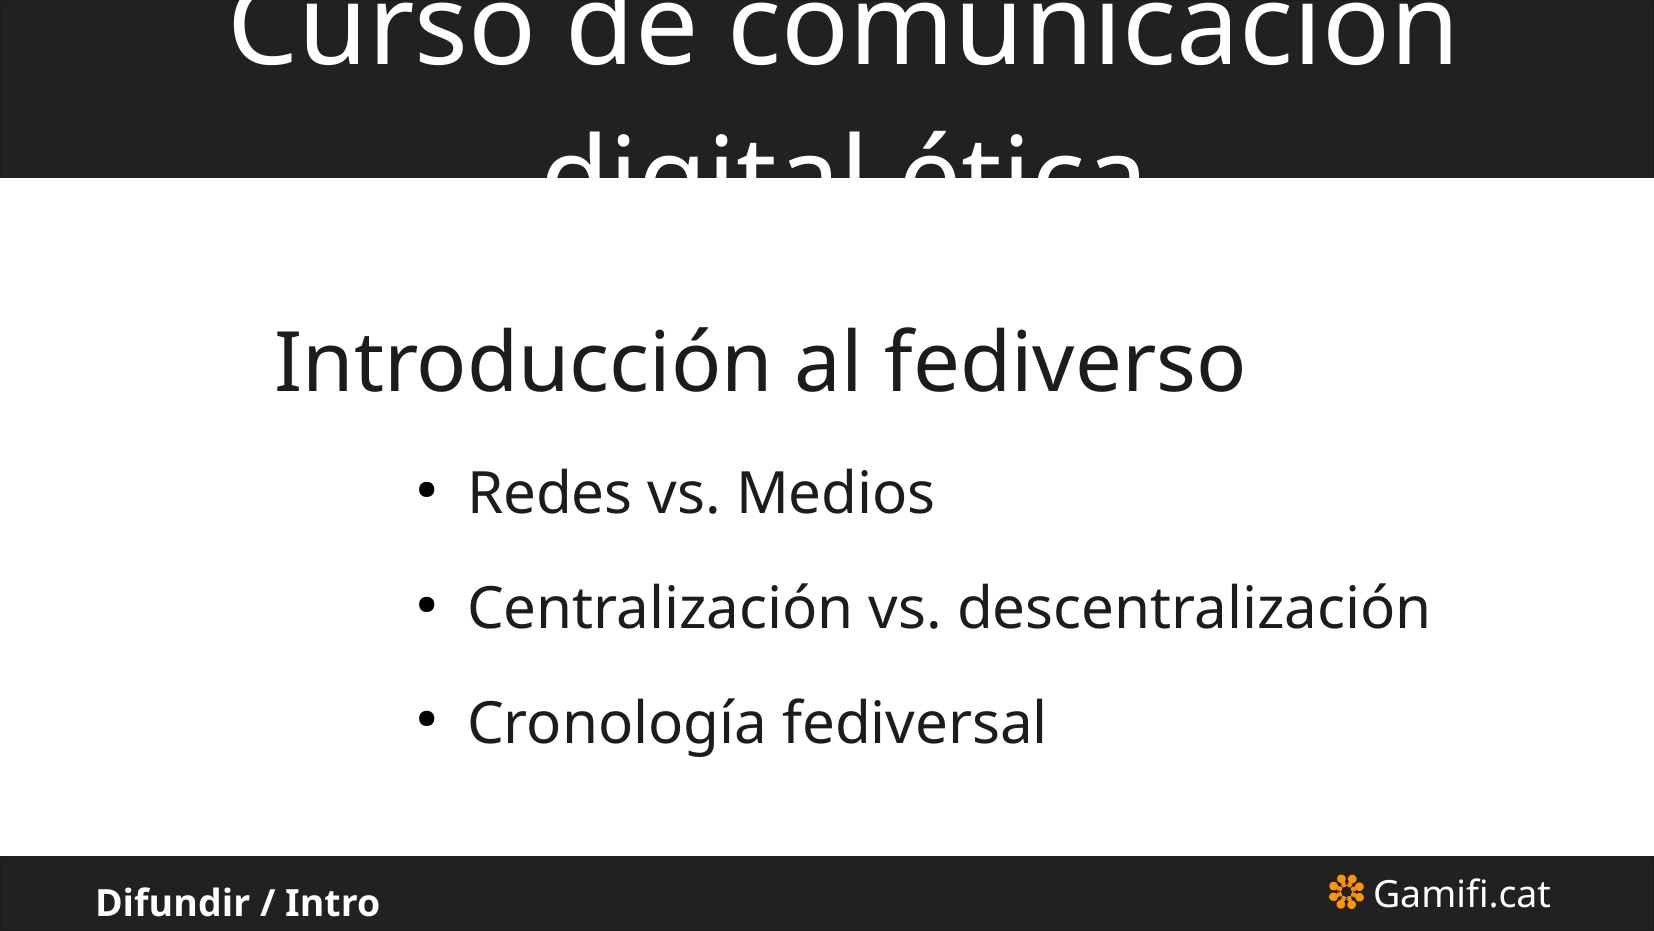

# Curso de comunicación digital ética
Introducción al fediverso
 Redes vs. Medios
 Centralización vs. descentralización
 Cronología fediversal
Gamifi.cat
Difundir / Intro